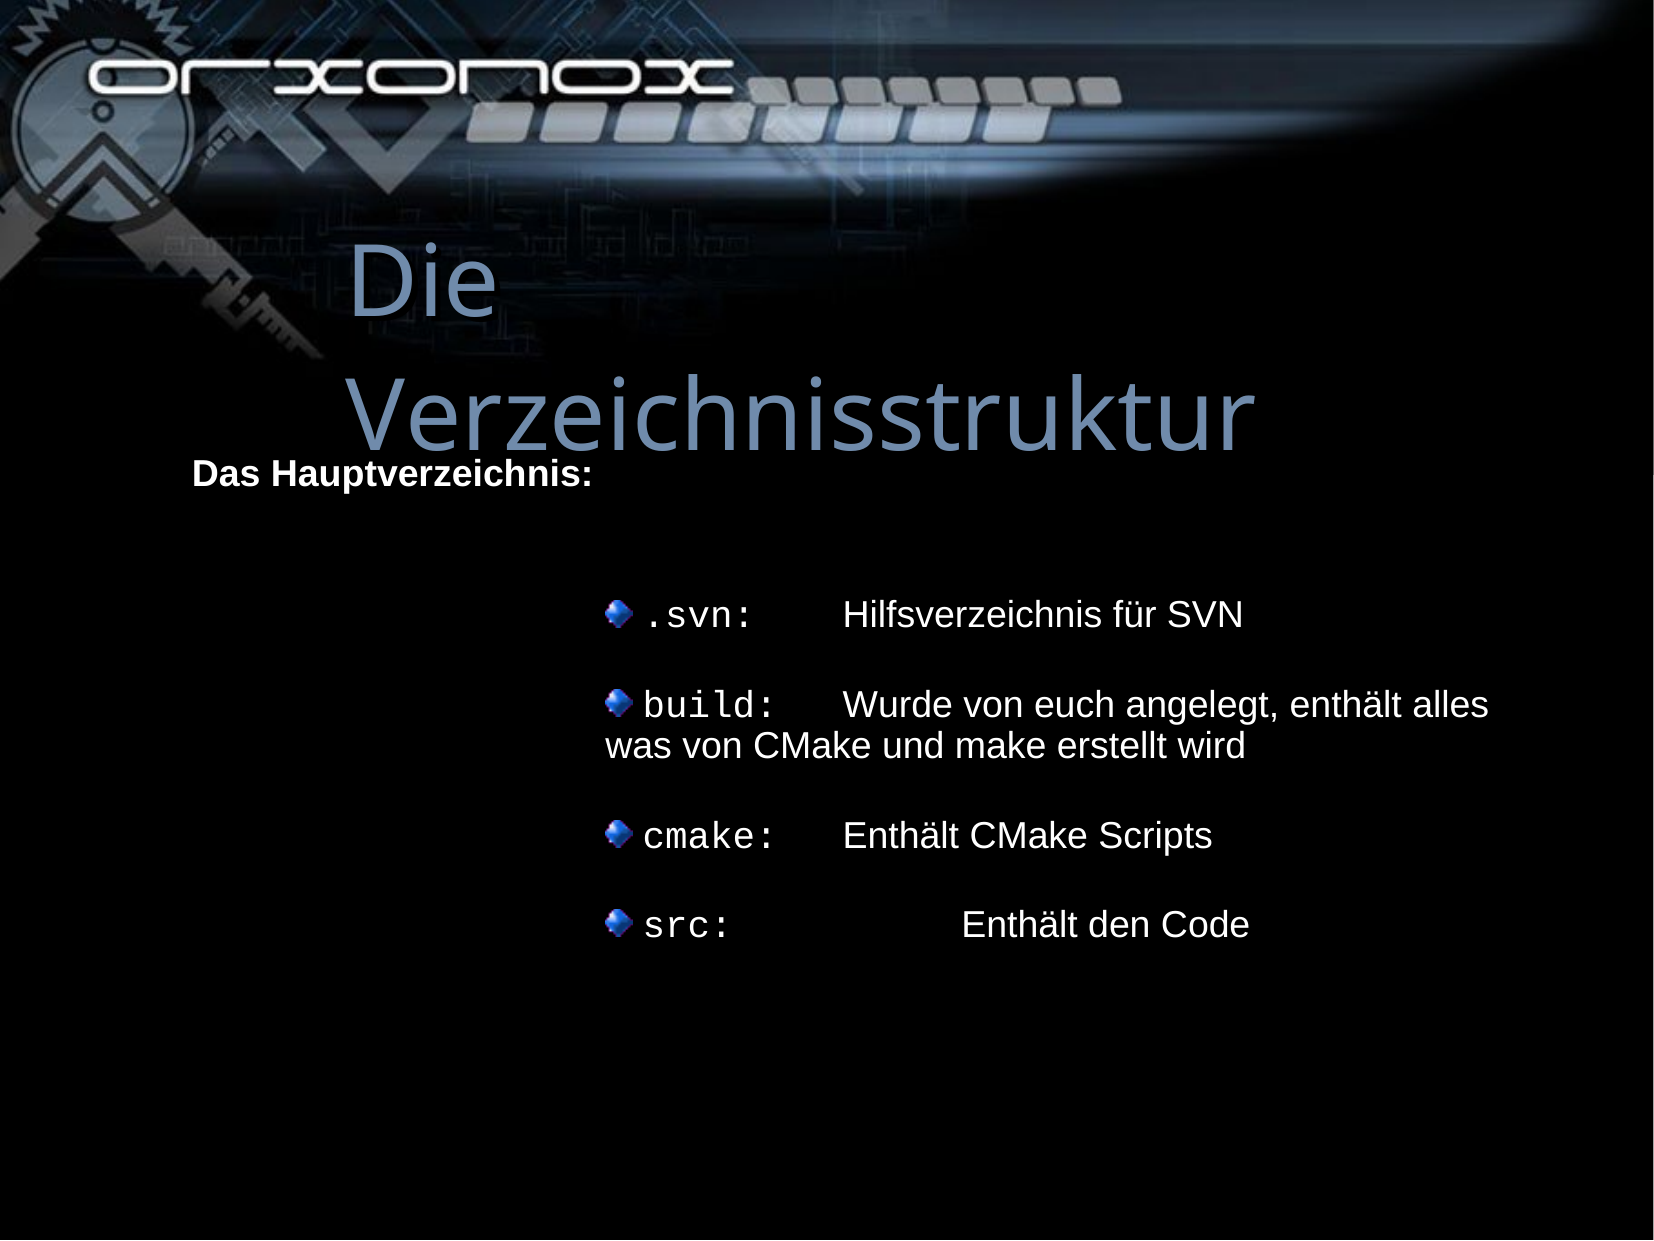

Die Verzeichnisstruktur
Das Hauptverzeichnis:
 .svn: 	Hilfsverzeichnis für SVN
 build:	Wurde von euch angelegt, enthält alles was von CMake und make erstellt wird
 cmake:	Enthält CMake Scripts
 src:		Enthält den Code